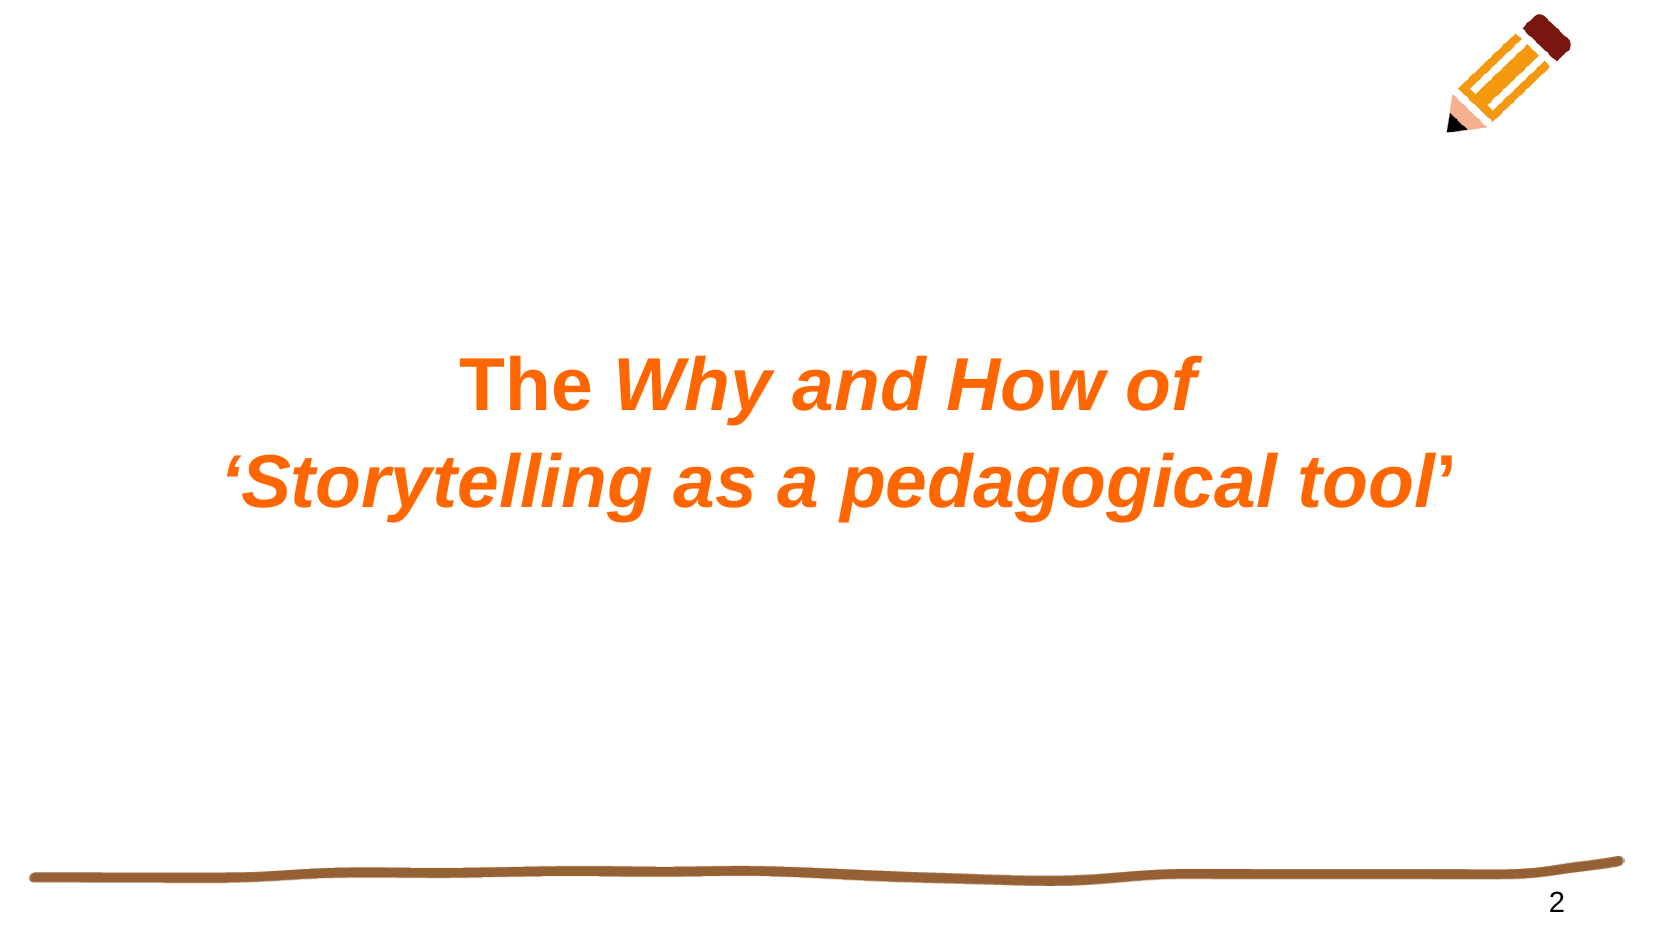

# The Why and How of ‘Storytelling as a pedagogical tool’
2